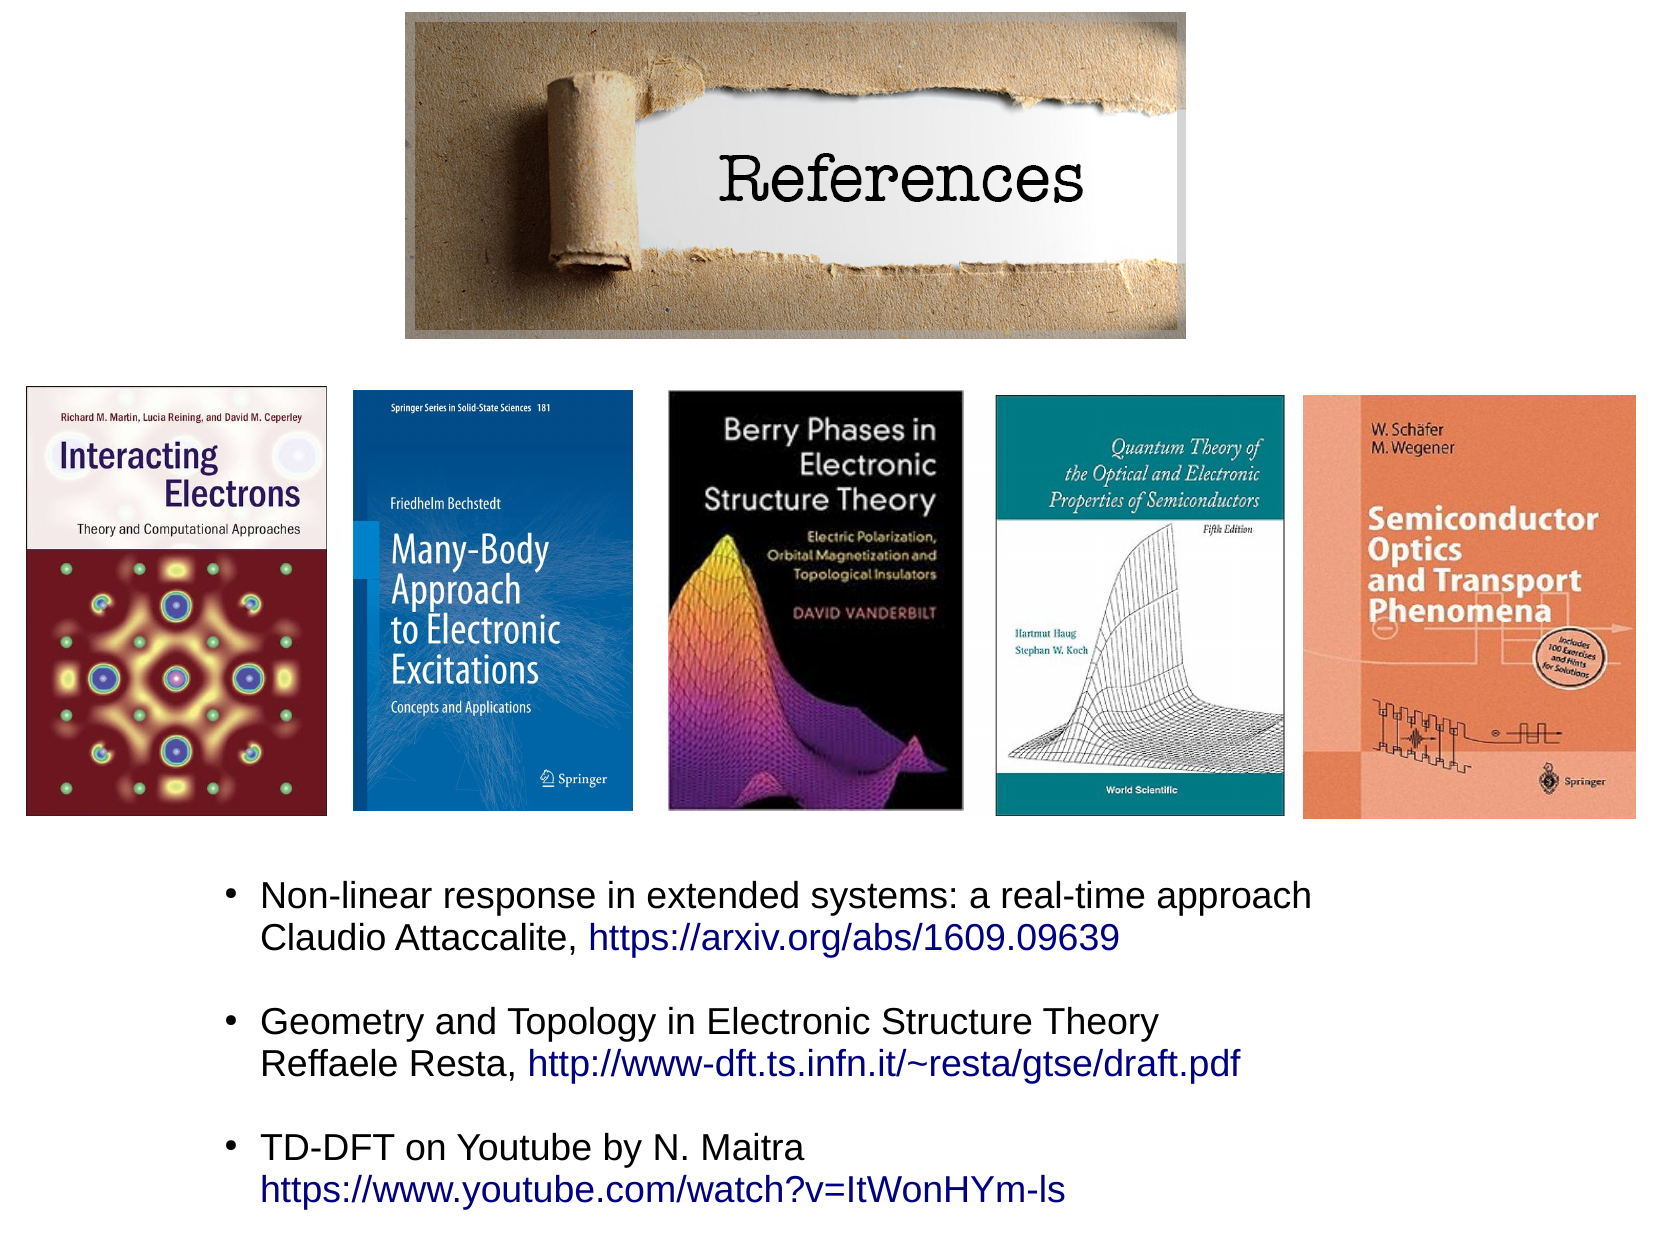

Non-linear response in extended systems: a real-time approach
Claudio Attaccalite, https://arxiv.org/abs/1609.09639
Geometry and Topology in Electronic Structure Theory
Reffaele Resta, http://www-dft.ts.infn.it/~resta/gtse/draft.pdf
TD-DFT on Youtube by N. Maitra
https://www.youtube.com/watch?v=ItWonHYm-ls